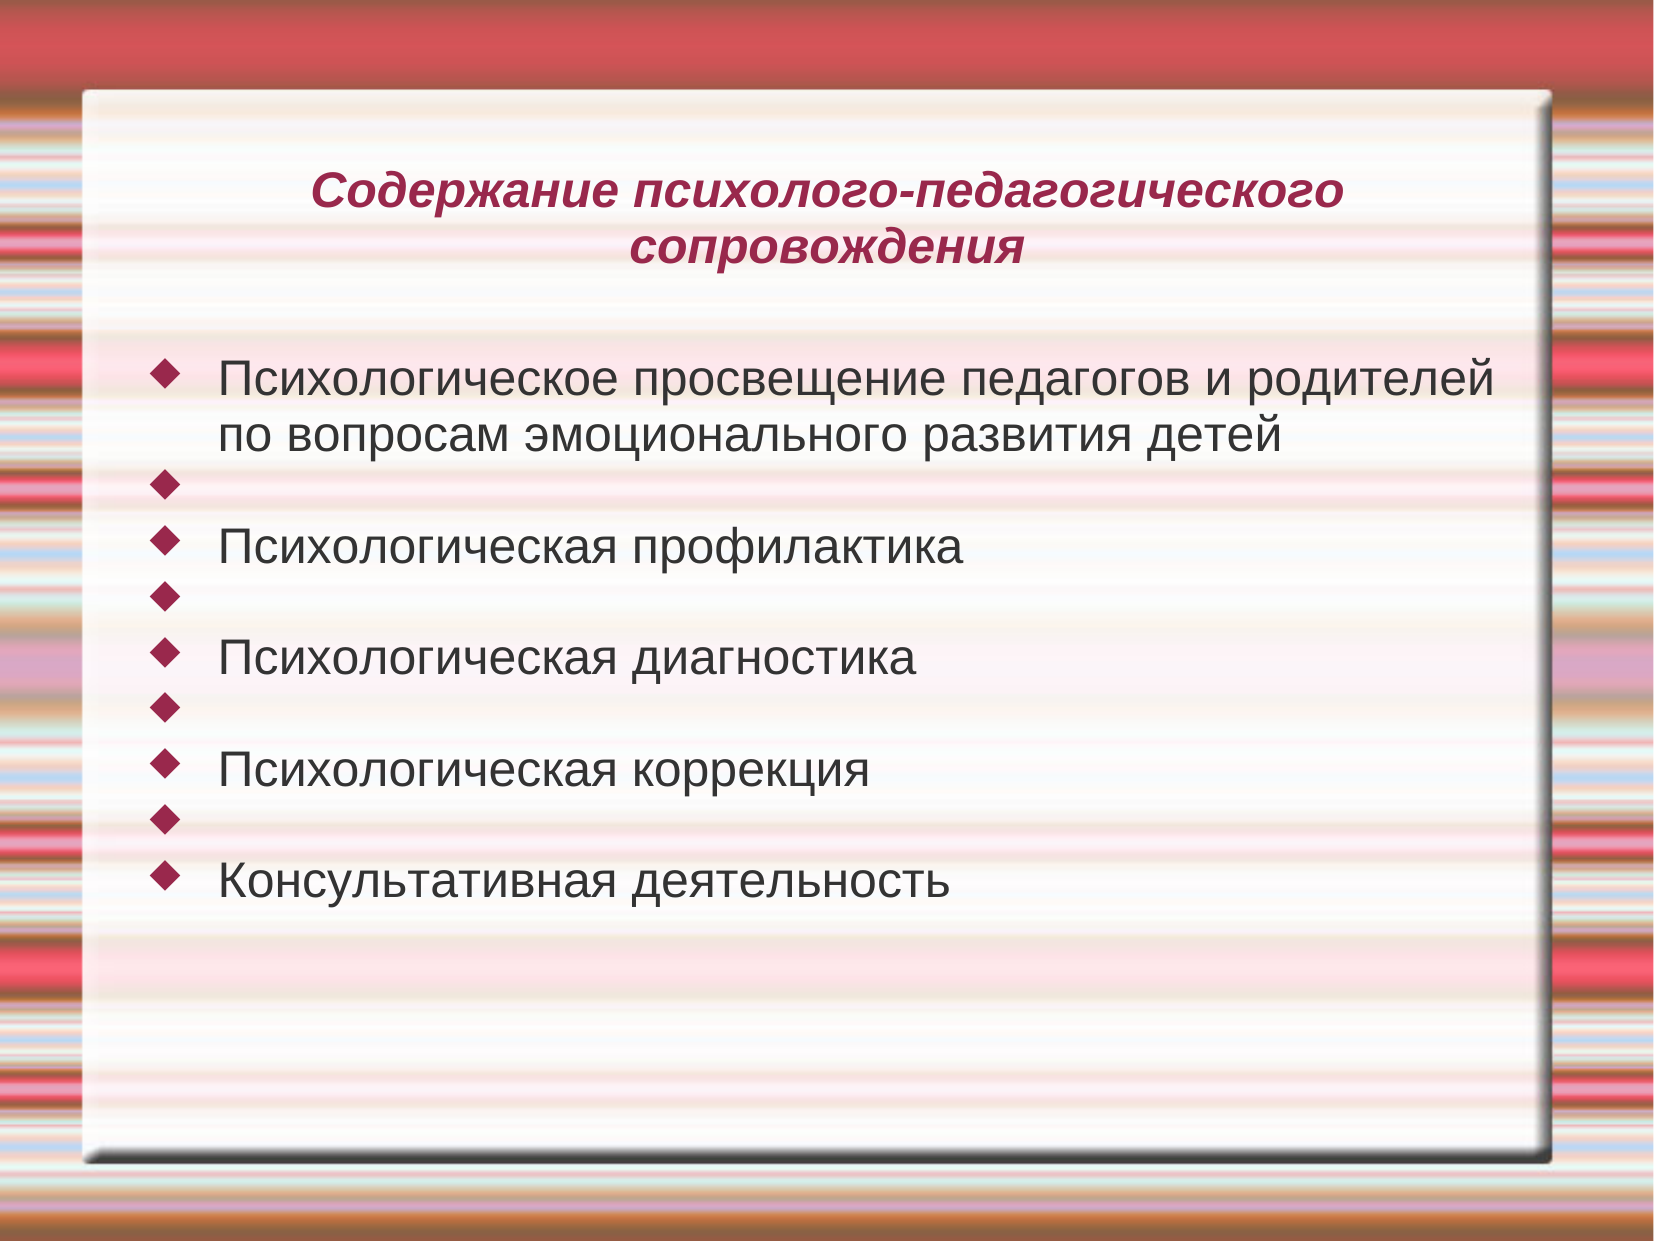

# Содержание психолого-педагогического сопровождения
Психологическое просвещение педагогов и родителей по вопросам эмоционального развития детей
Психологическая профилактика
Психологическая диагностика
Психологическая коррекция
Консультативная деятельность